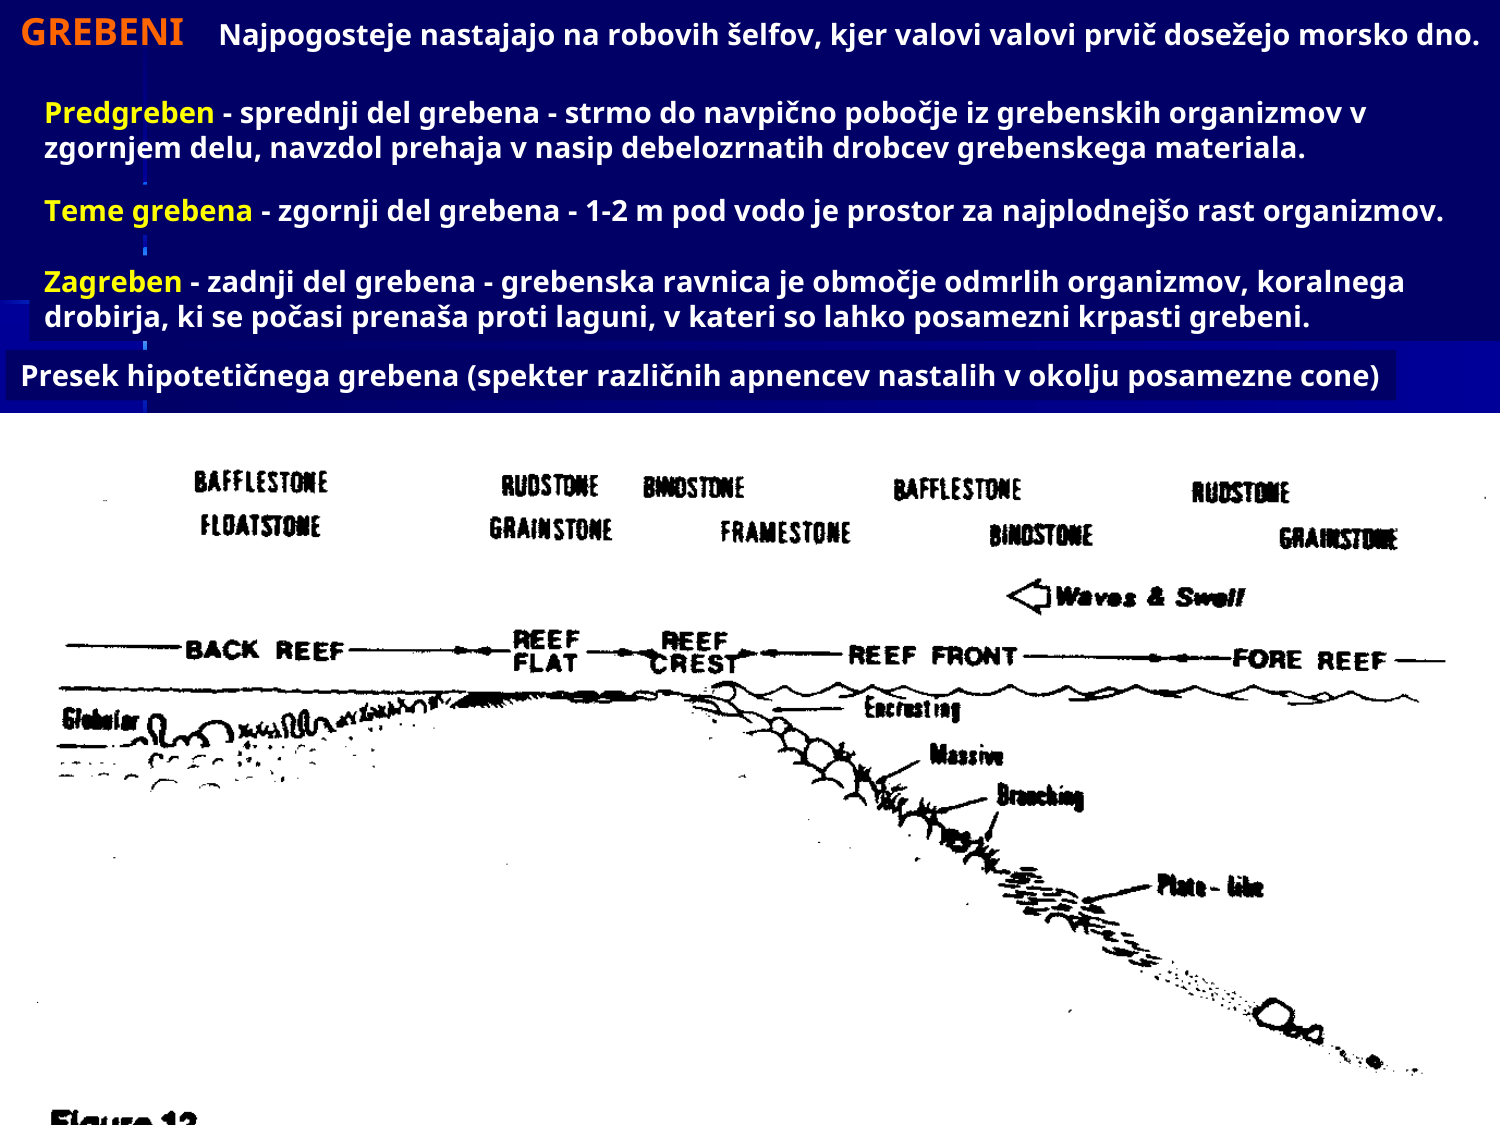

GREBENI
Najpogosteje nastajajo na robovih šelfov, kjer valovi valovi prvič dosežejo morsko dno.
Predgreben - sprednji del grebena - strmo do navpično pobočje iz grebenskih organizmov v zgornjem delu, navzdol prehaja v nasip debelozrnatih drobcev grebenskega materiala.
Teme grebena - zgornji del grebena - 1-2 m pod vodo je prostor za najplodnejšo rast organizmov.
Zagreben - zadnji del grebena - grebenska ravnica je območje odmrlih organizmov, koralnega drobirja, ki se počasi prenaša proti laguni, v kateri so lahko posamezni krpasti grebeni.
Presek hipotetičnega grebena (spekter različnih apnencev nastalih v okolju posamezne cone)